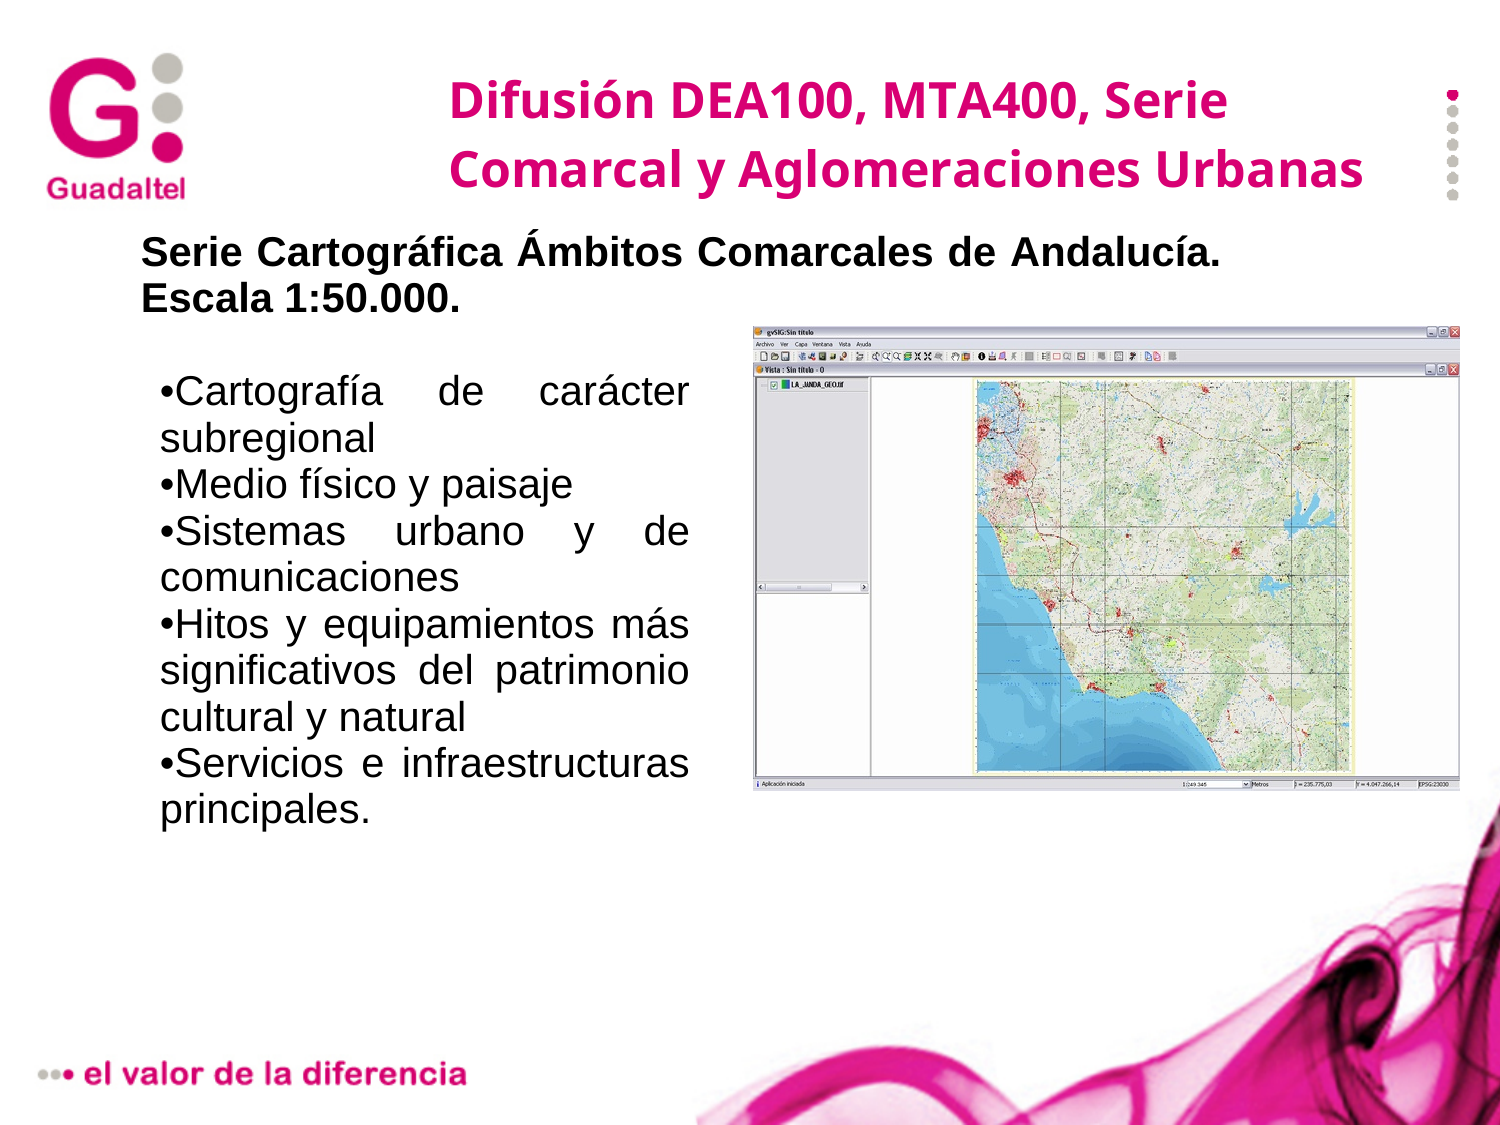

Difusión DEA100, MTA400, Serie
Comarcal y Aglomeraciones Urbanas
Serie Cartográfica Ámbitos Comarcales de Andalucía. Escala 1:50.000.
Cartografía de carácter subregional
Medio físico y paisaje
Sistemas urbano y de comunicaciones
Hitos y equipamientos más significativos del patrimonio cultural y natural
Servicios e infraestructuras principales.